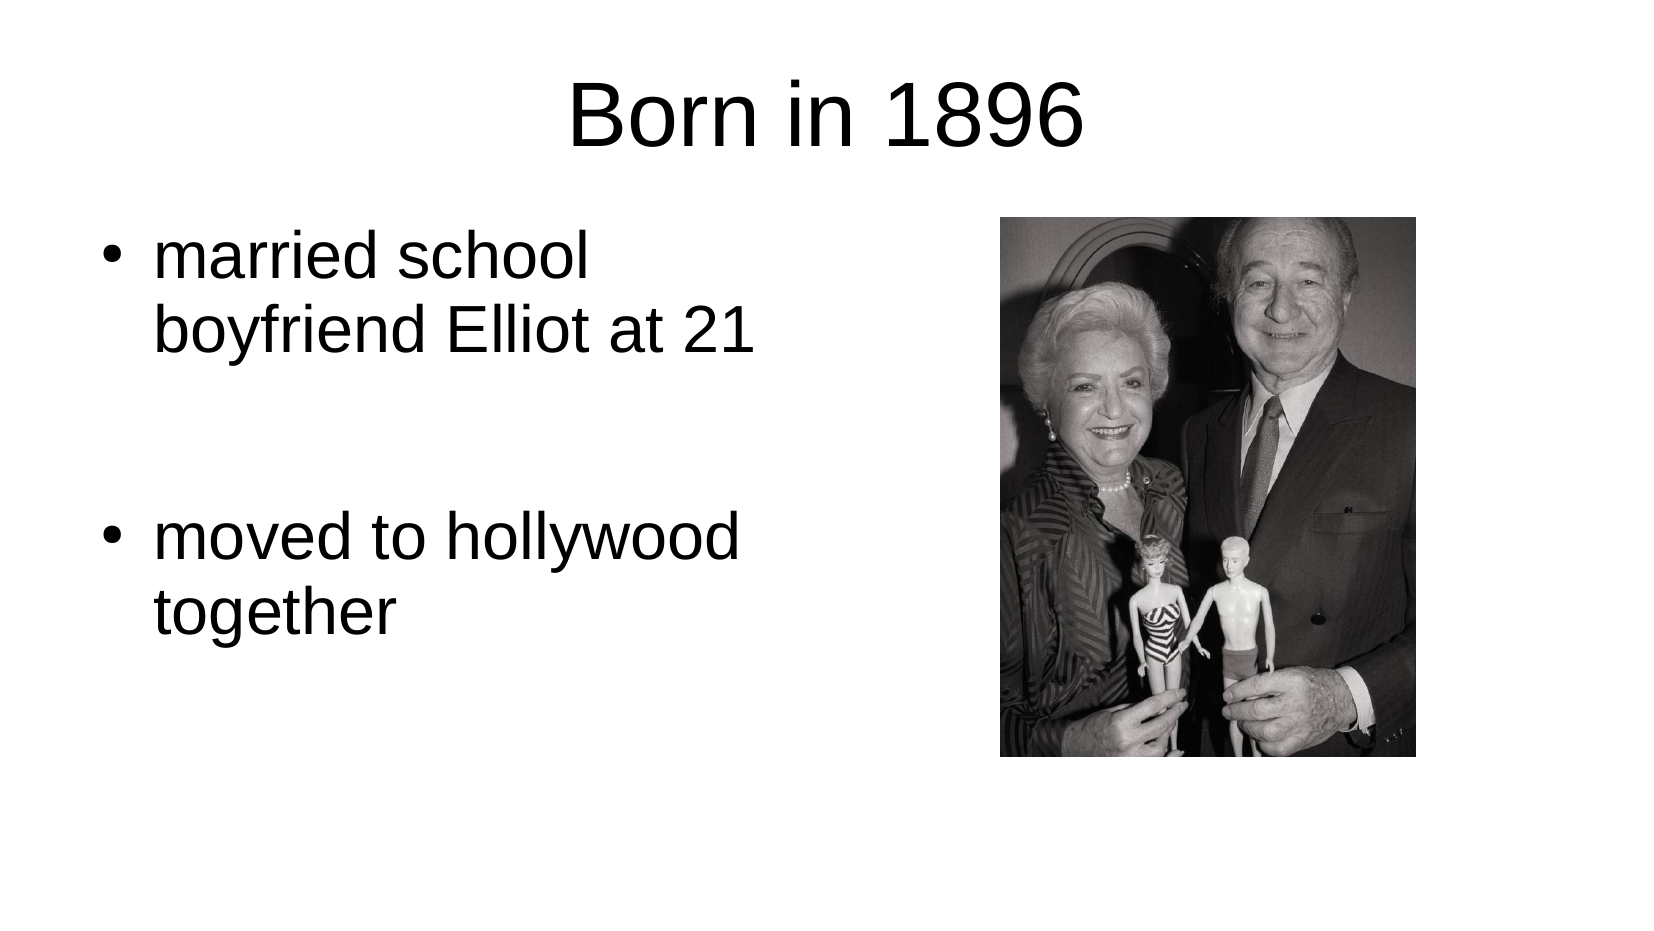

# Born in 1896
married school
boyfriend Elliot at 21
moved to hollywood together